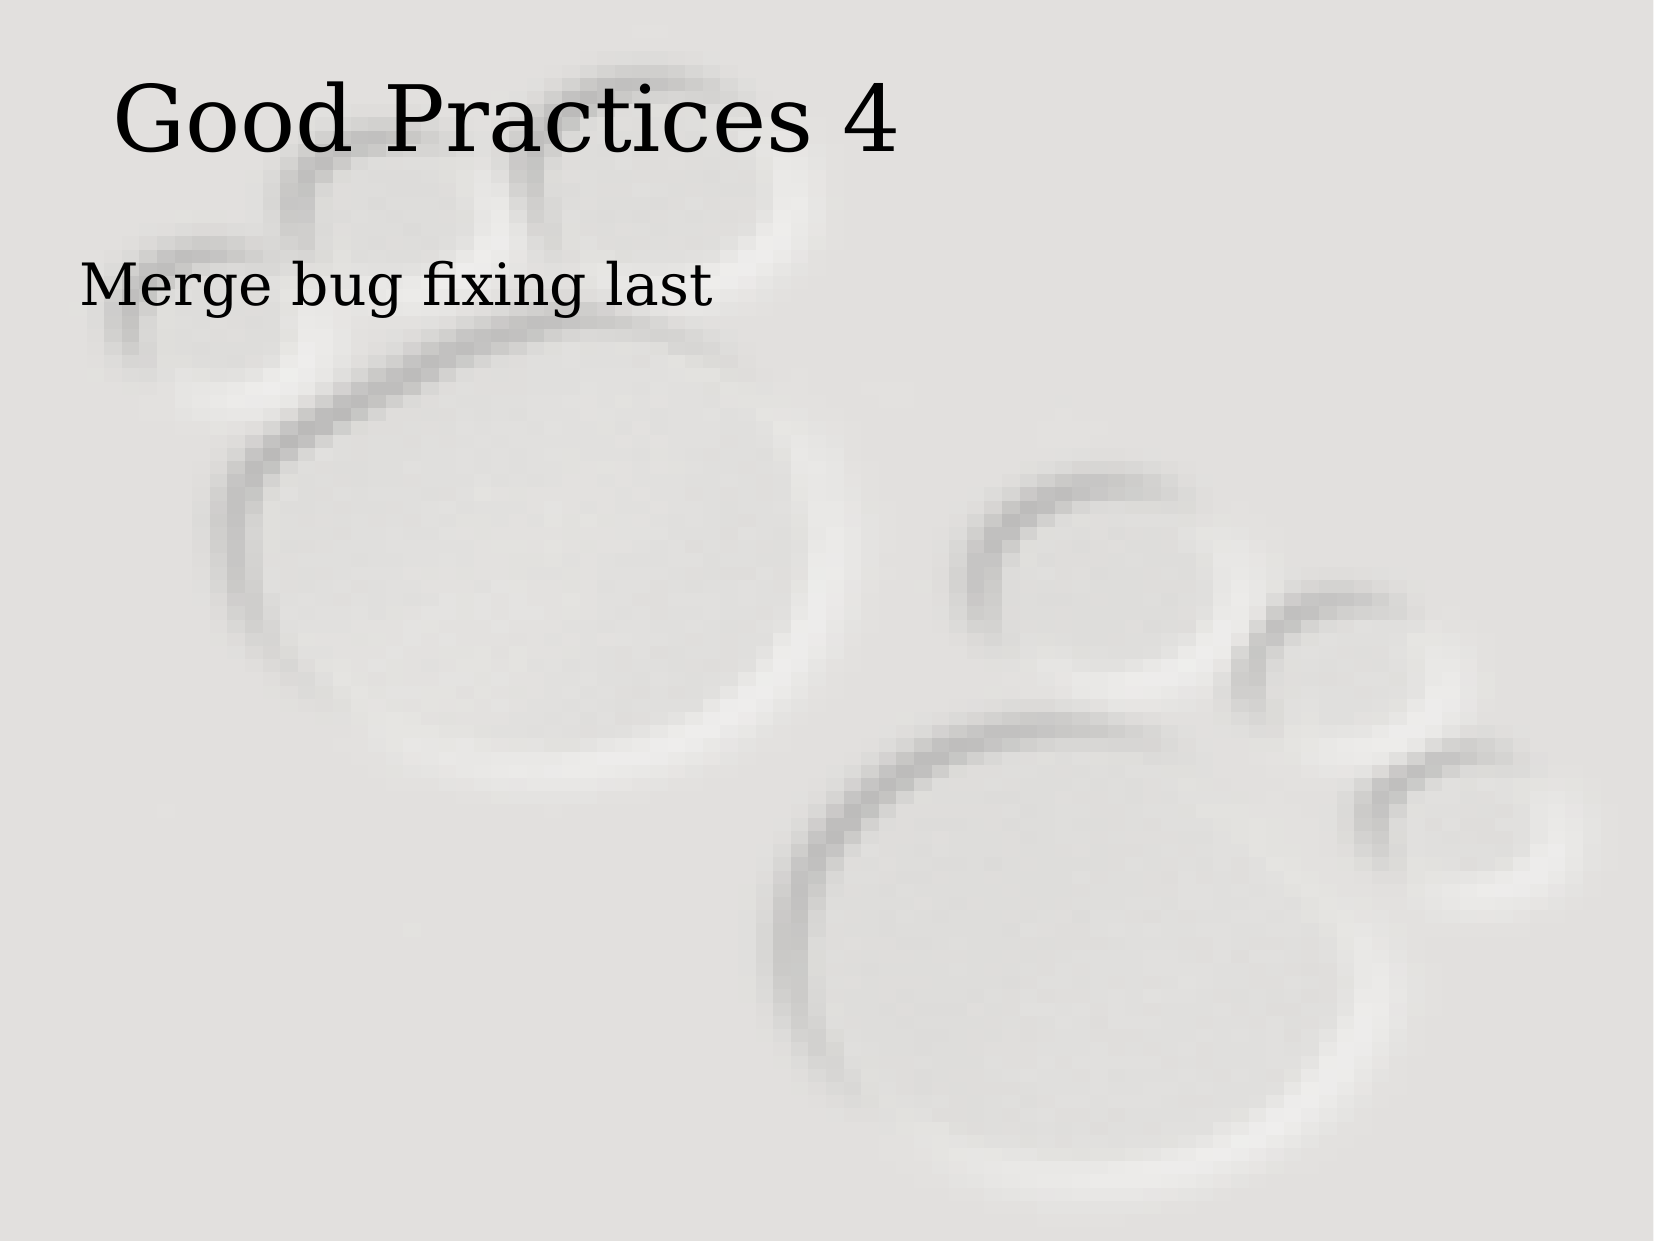

# Good Practices 4
Merge bug fixing last